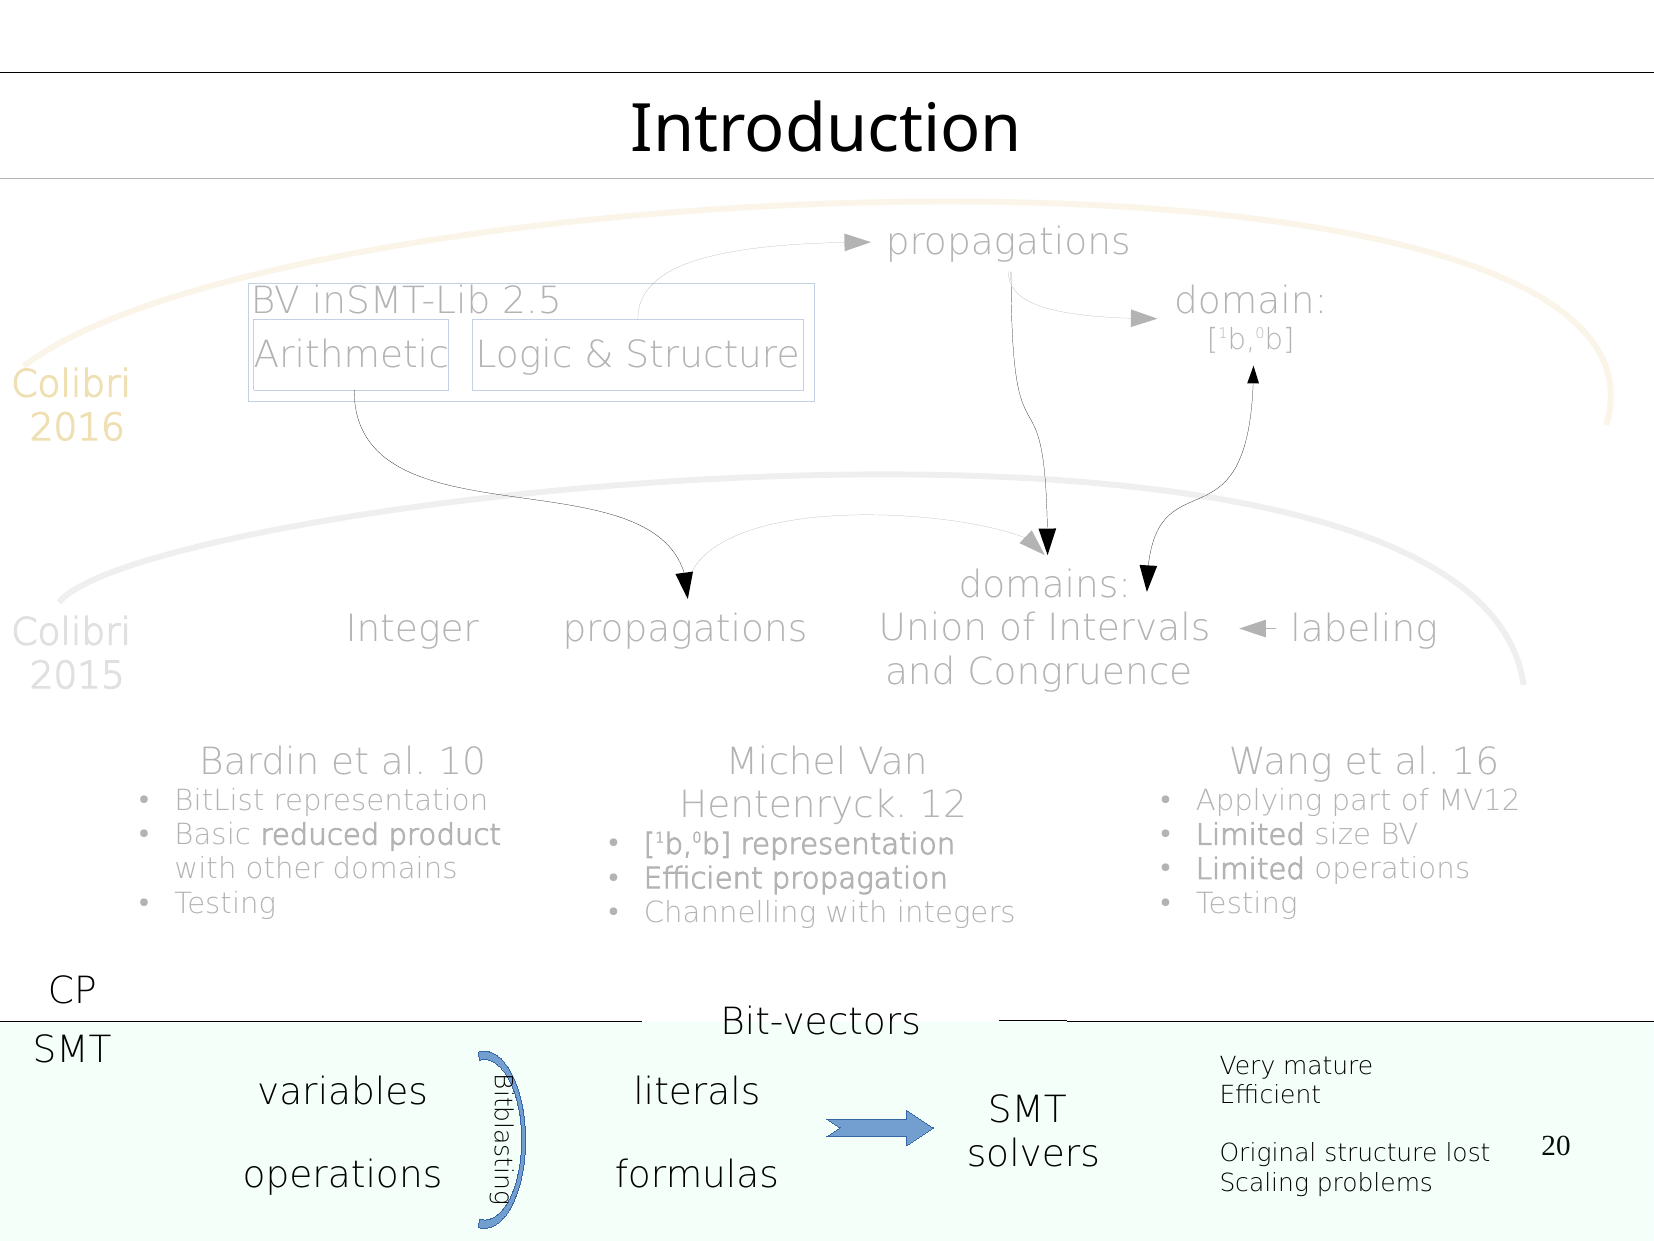

And we pushed the ideas of the reduced products a bit further.
We will see both reduced products between domains, meaning when a domain changes, how the other domain can be restricted.
AS WELL AS, the direct effect that certain constraints can have on the
integer domains
Introduction
a
propagations
BV inSMT-Lib 2.5
domain:
[1b,0b]
Arithmetic
Logic & Structure
That's one of the points of CP, this open communication between the different parts the different theories. Whereas in SMT, those parts can be taken as black boxes and commmunication is only at the level of booleans, in Colibri, all the boxes are open and everyone can talk to everyone.
Colibri
2016
domains:
Union of Intervals and Congruence
Integer
propagations
labeling
Colibri
2015
Bardin et al. 10
BitList representation
Basic reduced product with other domains
Testing
Michel Van Hentenryck. 12
[1b,0b] representation
Efficient propagation
Channelling with integers
Wang et al. 16
Applying part of MV12
Limited size BV
Limited operations
Testing
CP
Bit-vectors
SMT
Very mature
Efficient
Original structure lost
Scaling problems
variables
literals
SMT
solvers
Bitblasting
20
operations
formulas